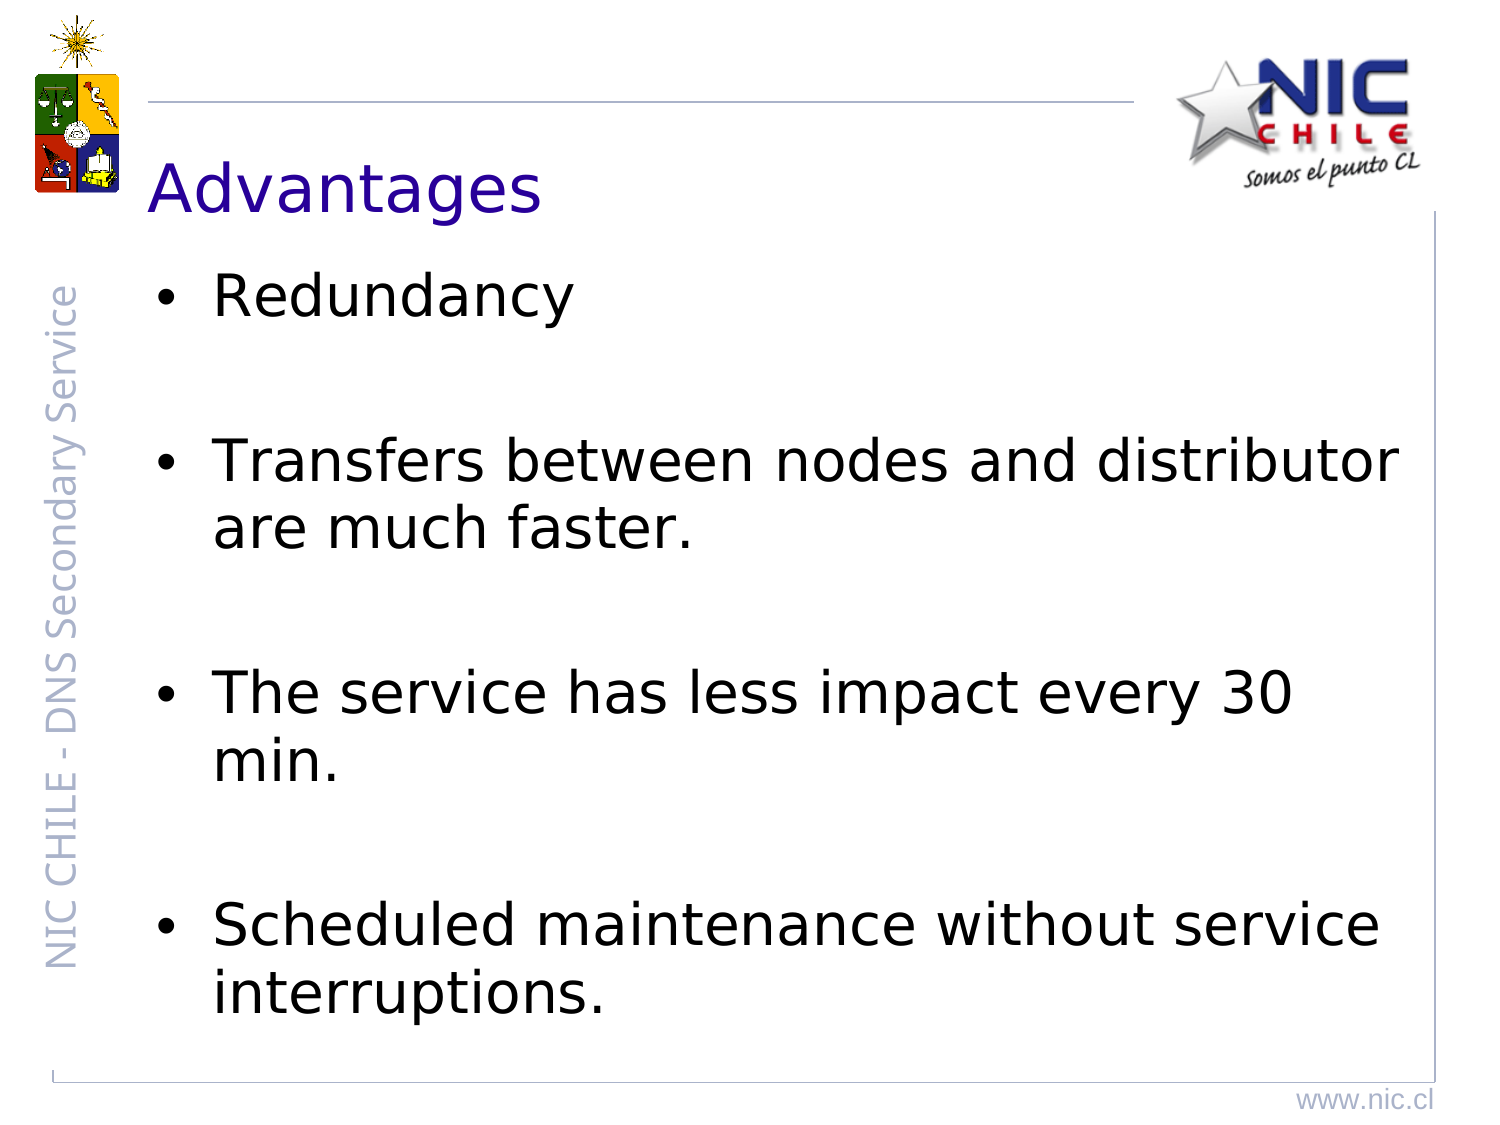

# Advantages
Redundancy
Transfers between nodes and distributor are much faster.
The service has less impact every 30 min.
Scheduled maintenance without service interruptions.